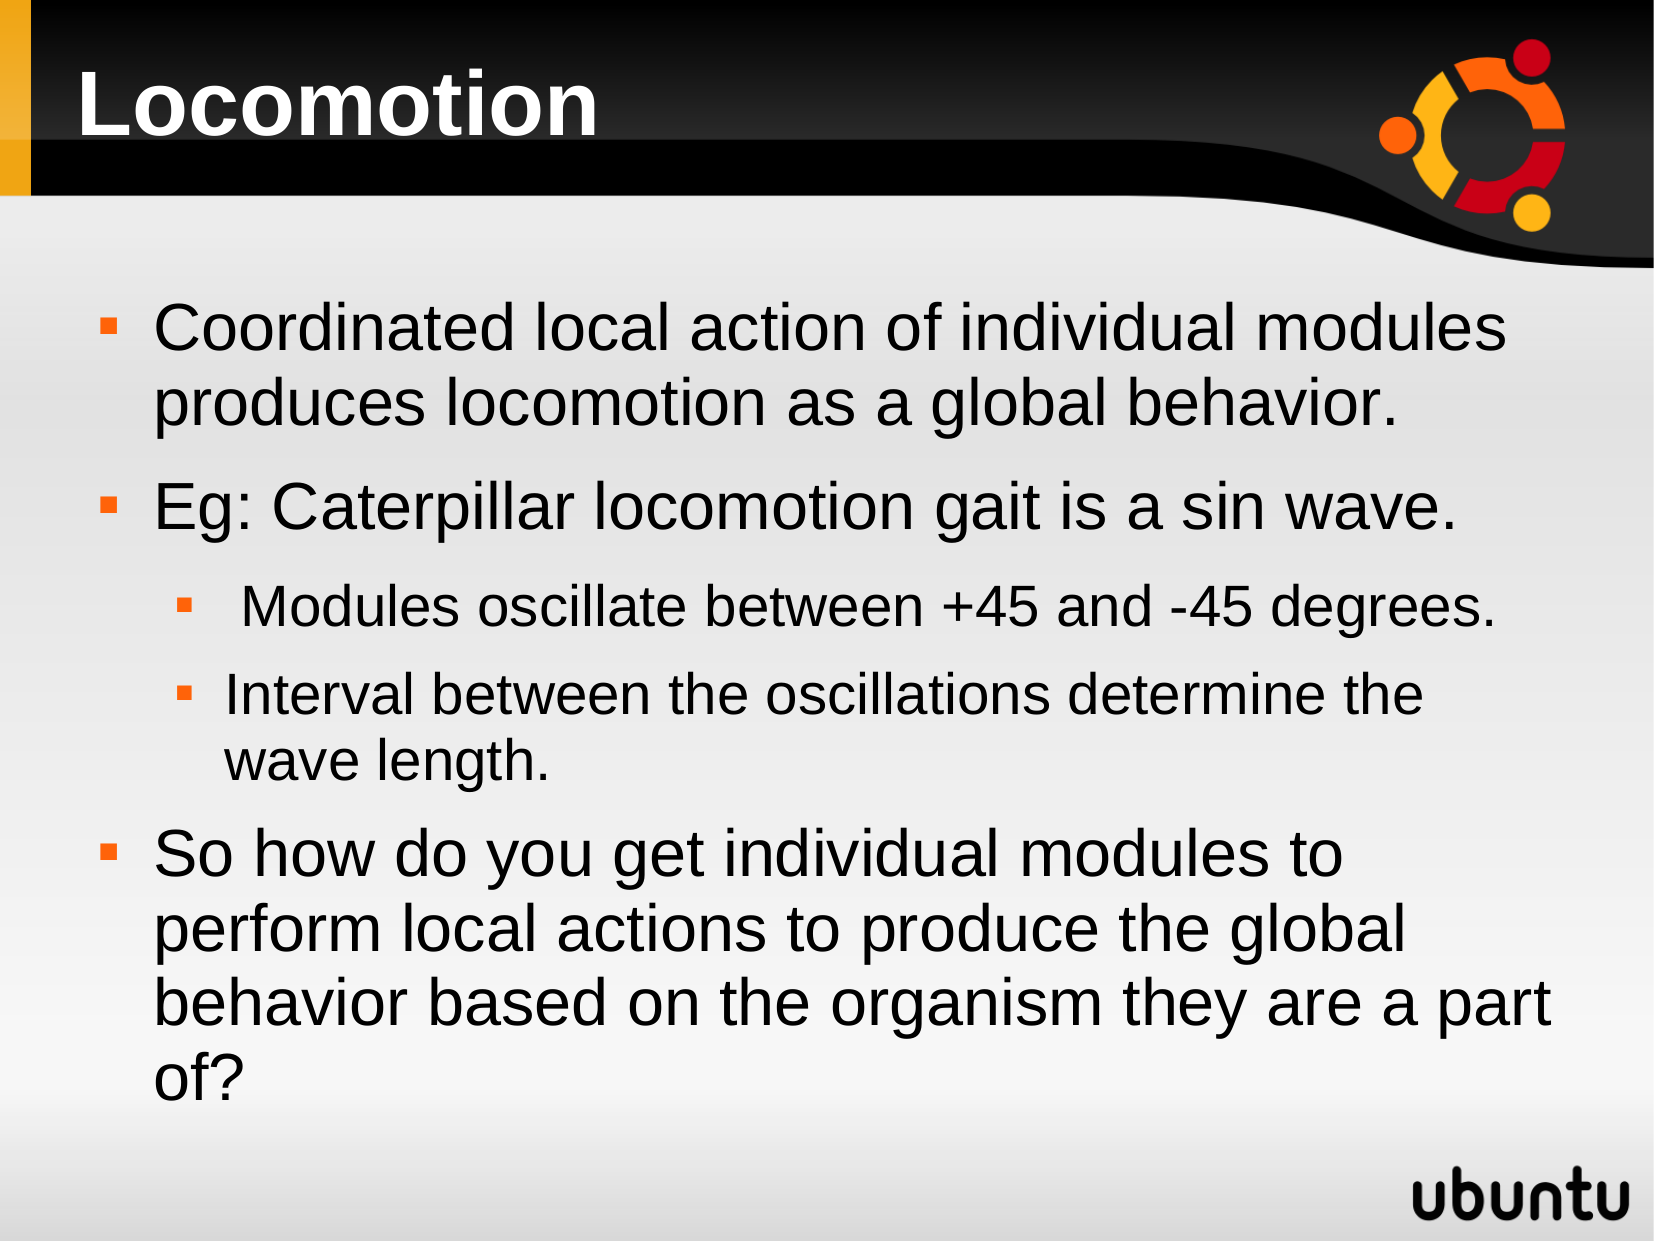

# Locomotion
Coordinated local action of individual modules produces locomotion as a global behavior.
Eg: Caterpillar locomotion gait is a sin wave.
 Modules oscillate between +45 and -45 degrees.
Interval between the oscillations determine the wave length.
So how do you get individual modules to perform local actions to produce the global behavior based on the organism they are a part of?